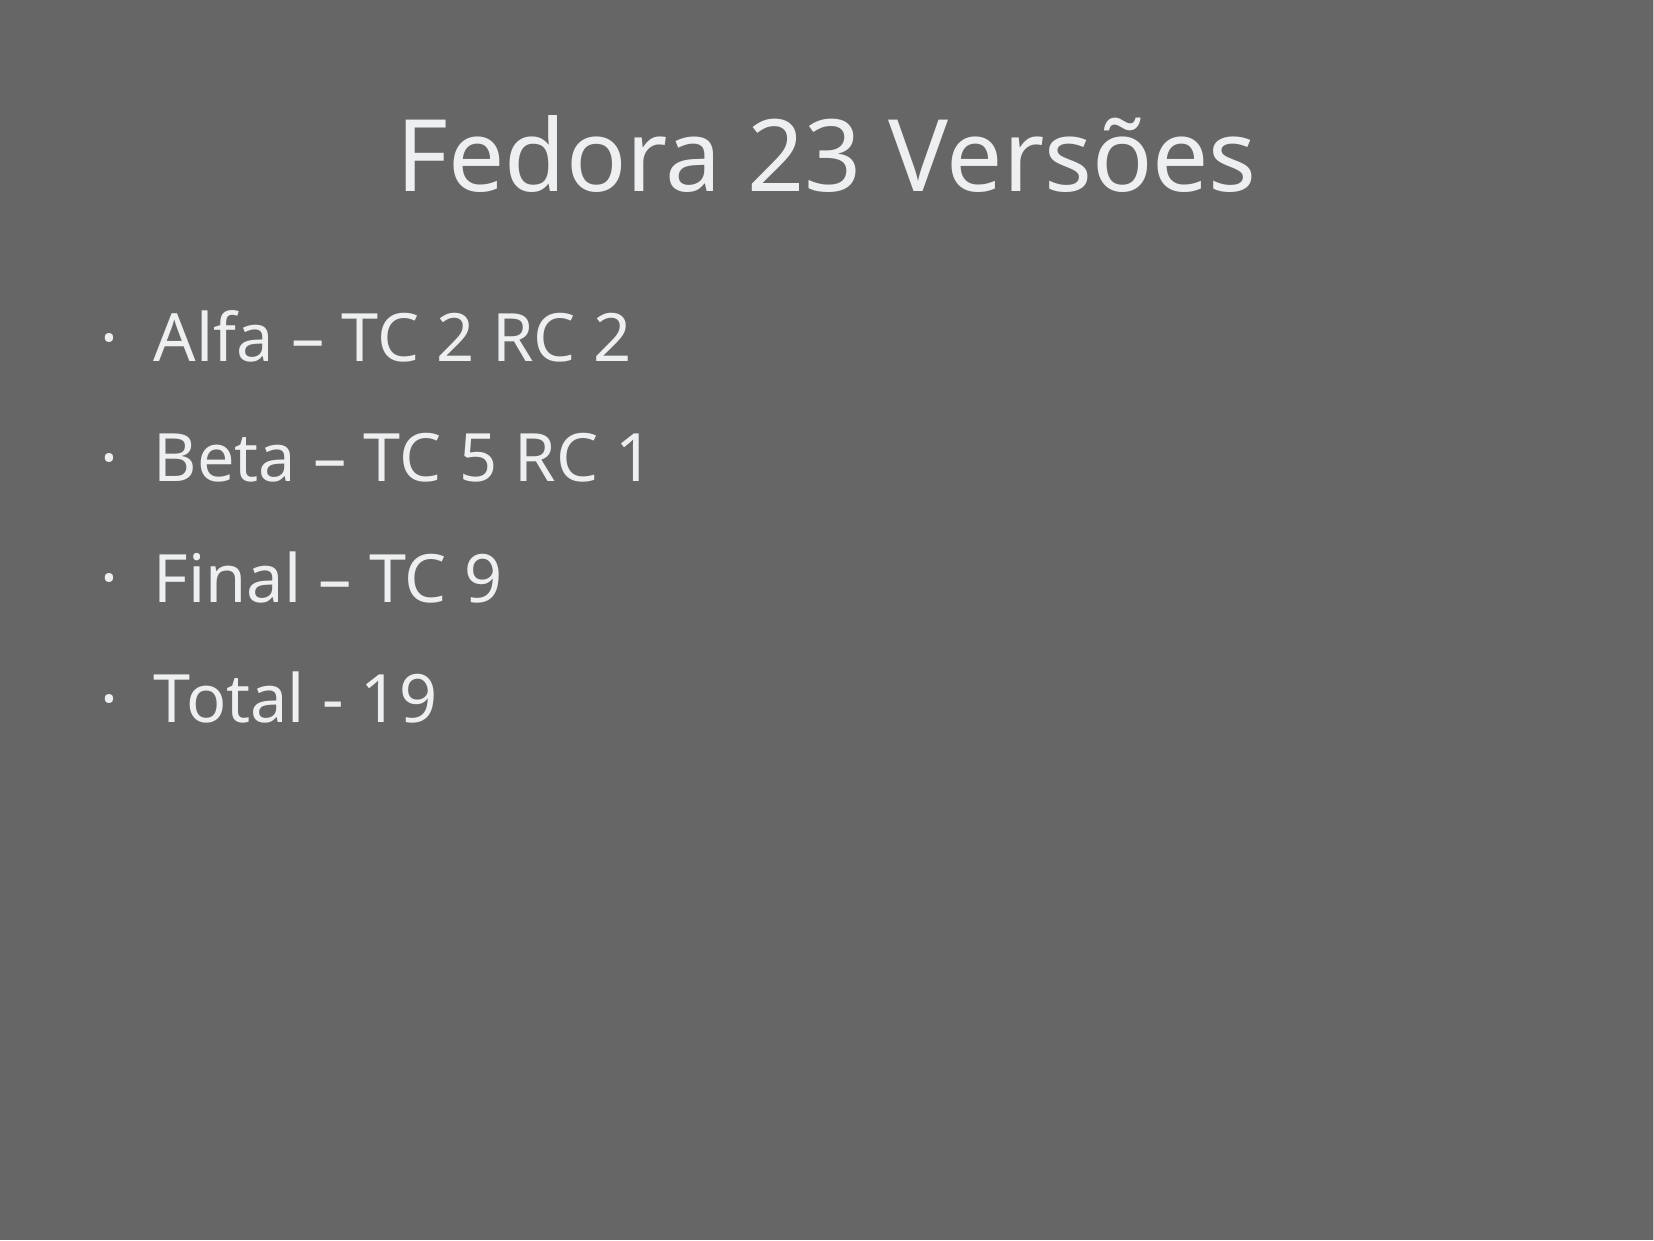

# Fedora 23 Versões
Alfa – TC 2 RC 2
Beta – TC 5 RC 1
Final – TC 9
Total - 19